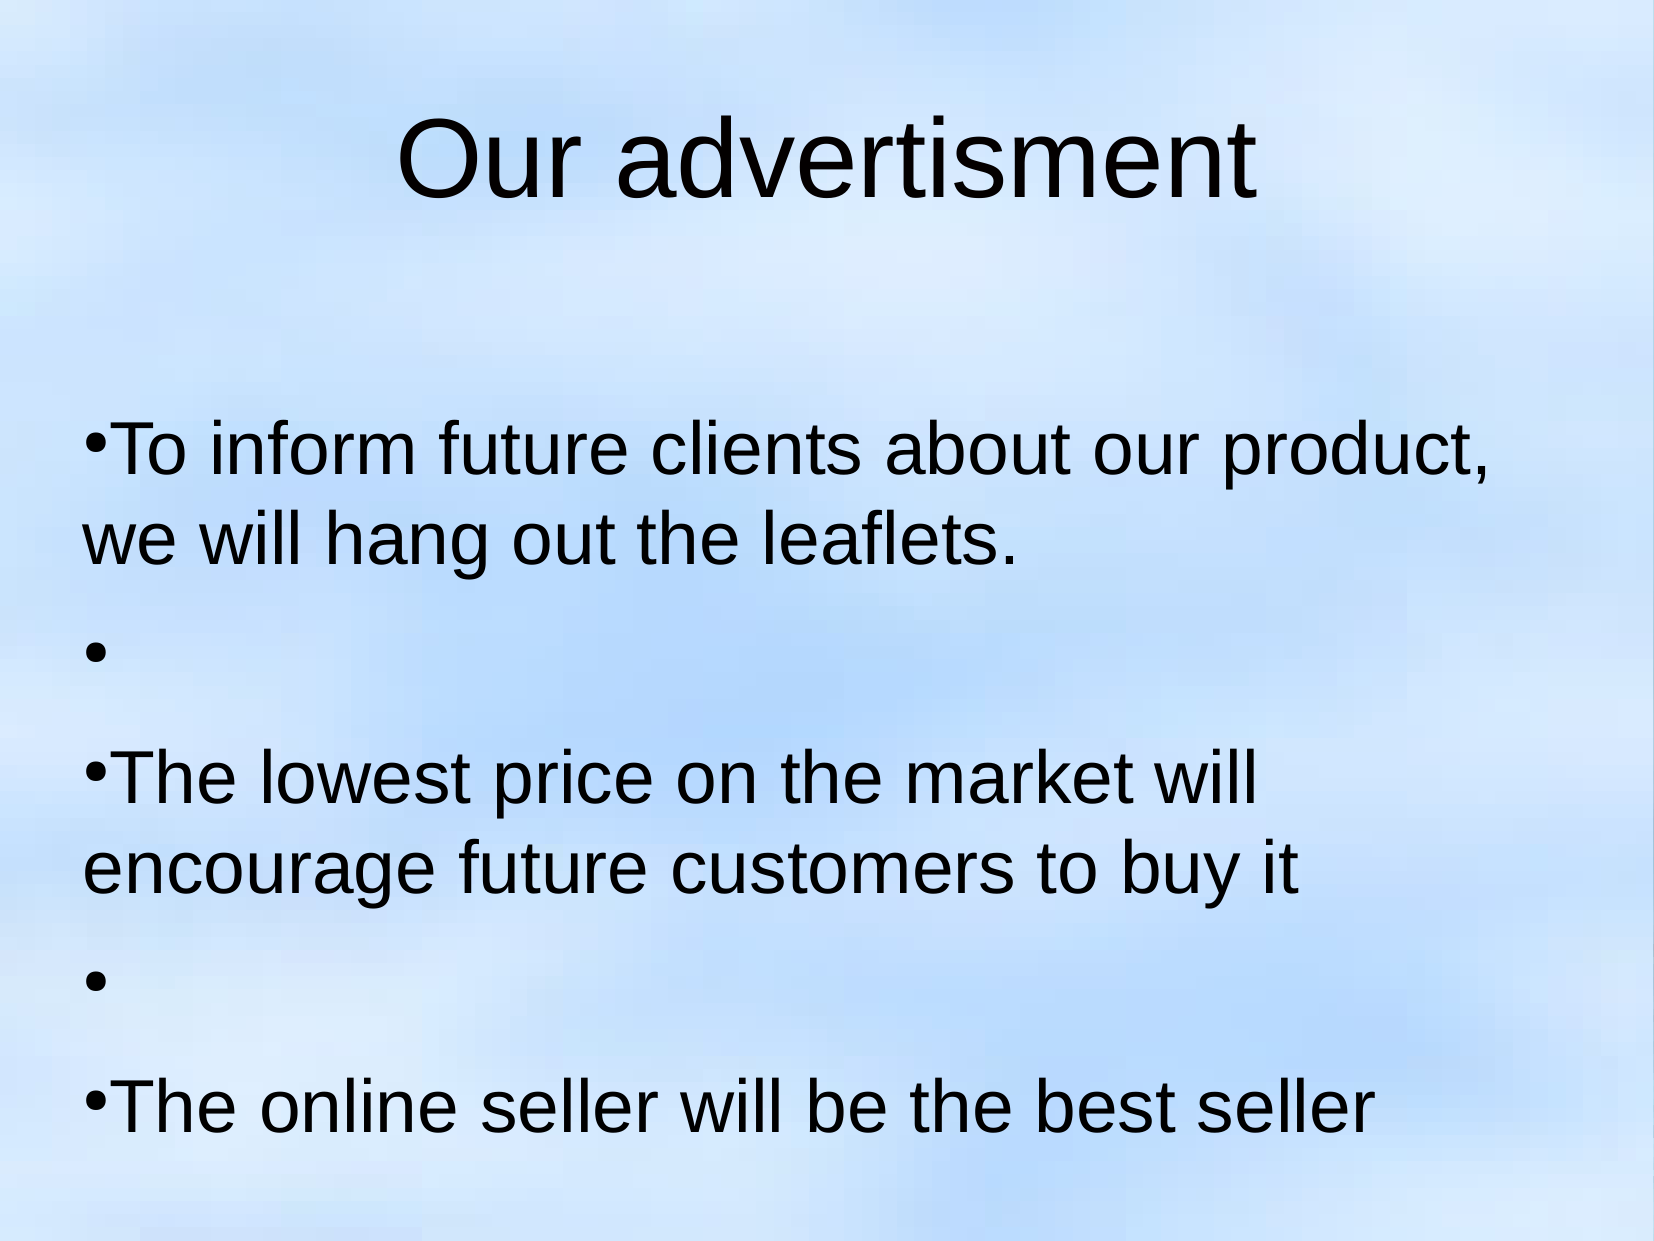

# Our advertisment
To inform future clients about our product, we will hang out the leaflets.
The lowest price on the market will encourage future customers to buy it
The online seller will be the best seller